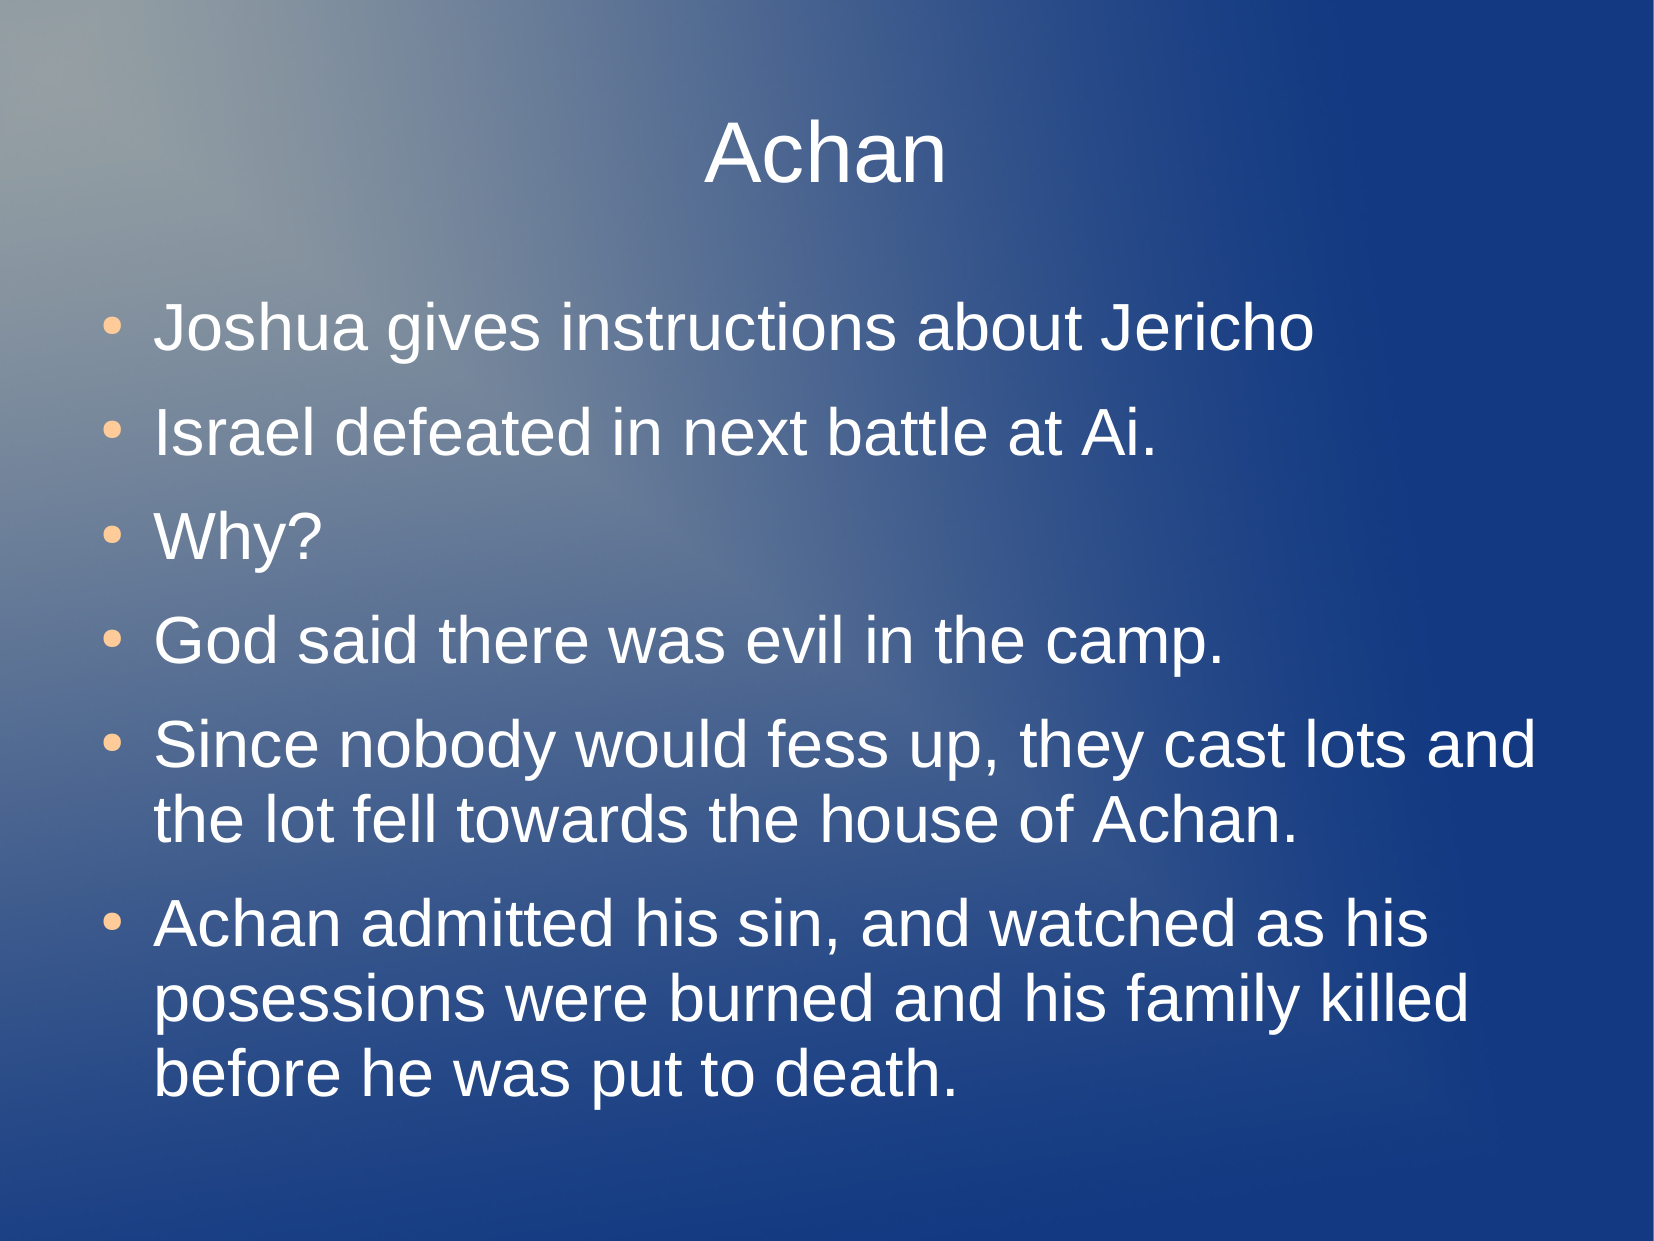

# Achan
Joshua gives instructions about Jericho
Israel defeated in next battle at Ai.
Why?
God said there was evil in the camp.
Since nobody would fess up, they cast lots and the lot fell towards the house of Achan.
Achan admitted his sin, and watched as his posessions were burned and his family killed before he was put to death.